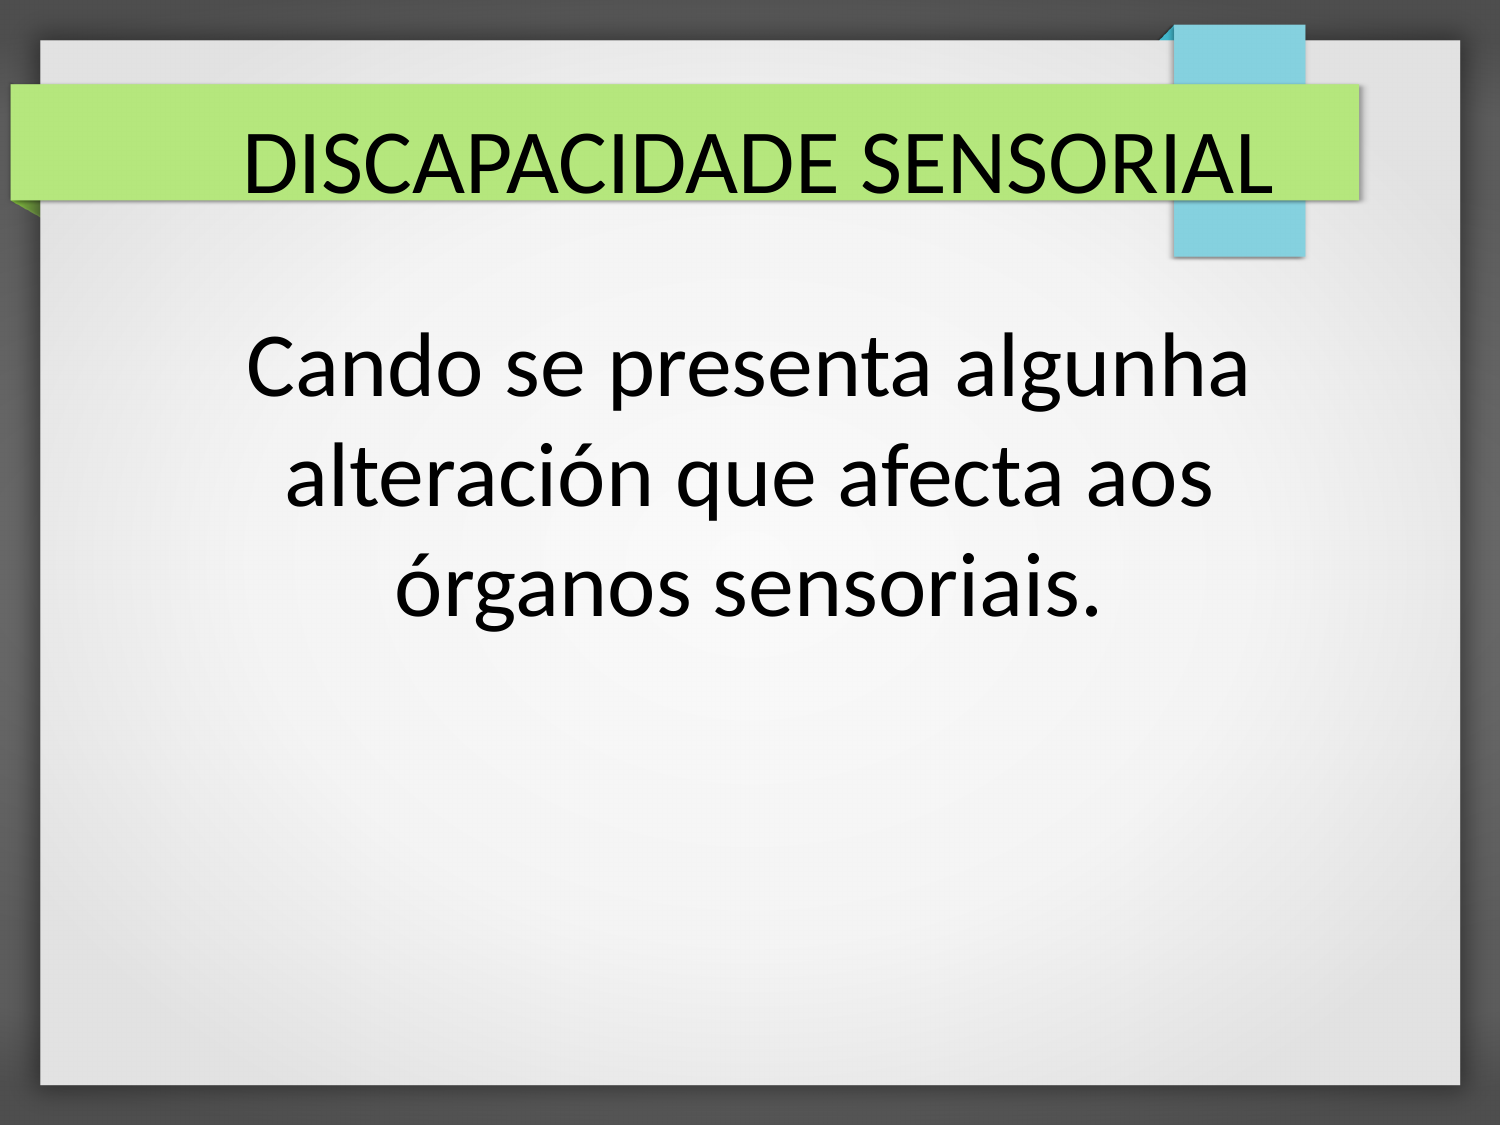

DISCAPACIDADE SENSORIAL
Cando se presenta algunha alteración que afecta aos órganos sensoriais.